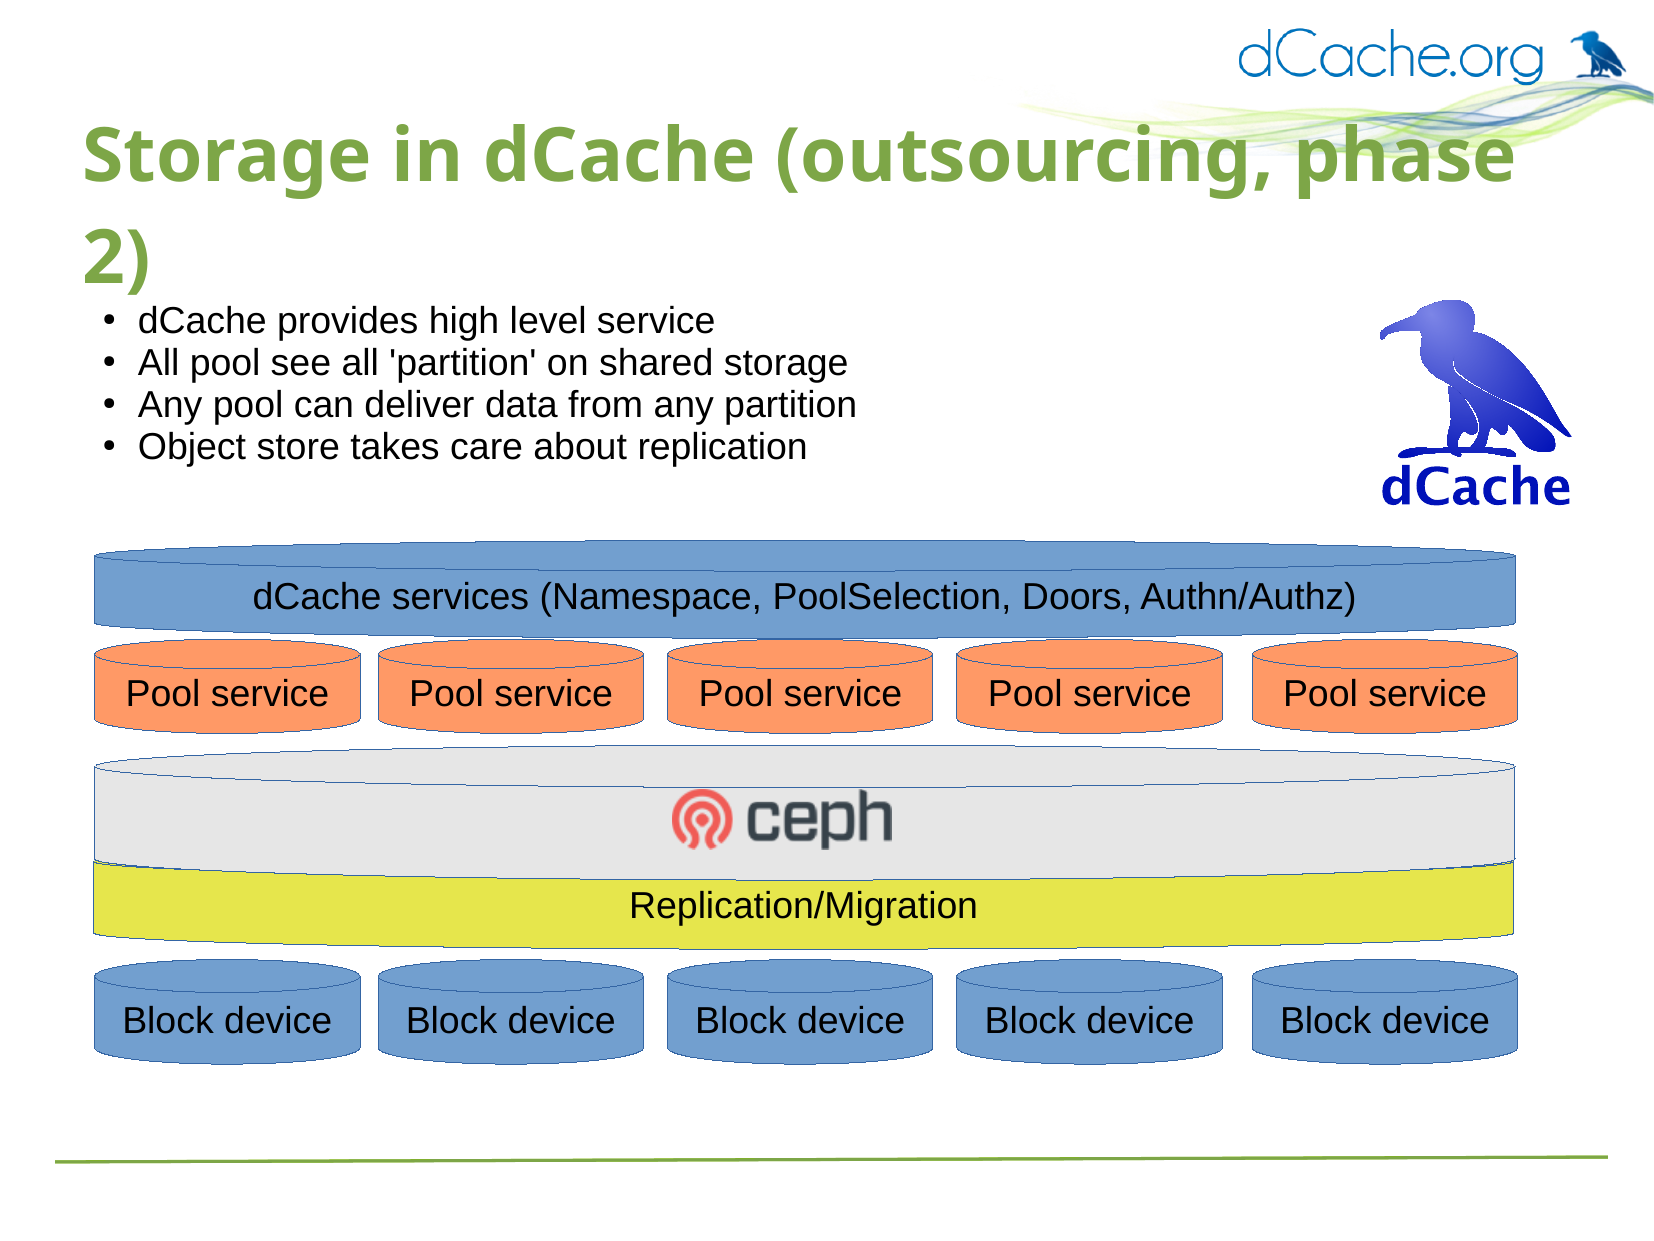

# Storage in dCache (outsourcing, phase 2)
dCache provides high level service
All pool see all 'partition' on shared storage
Any pool can deliver data from any partition
Object store takes care about replication
dCache services (Namespace, PoolSelection, Doors, Authn/Authz)
Pool service
Pool service
Pool service
Pool service
Pool service
Replication/Migration
Block device
Block device
Block device
Block device
Block device